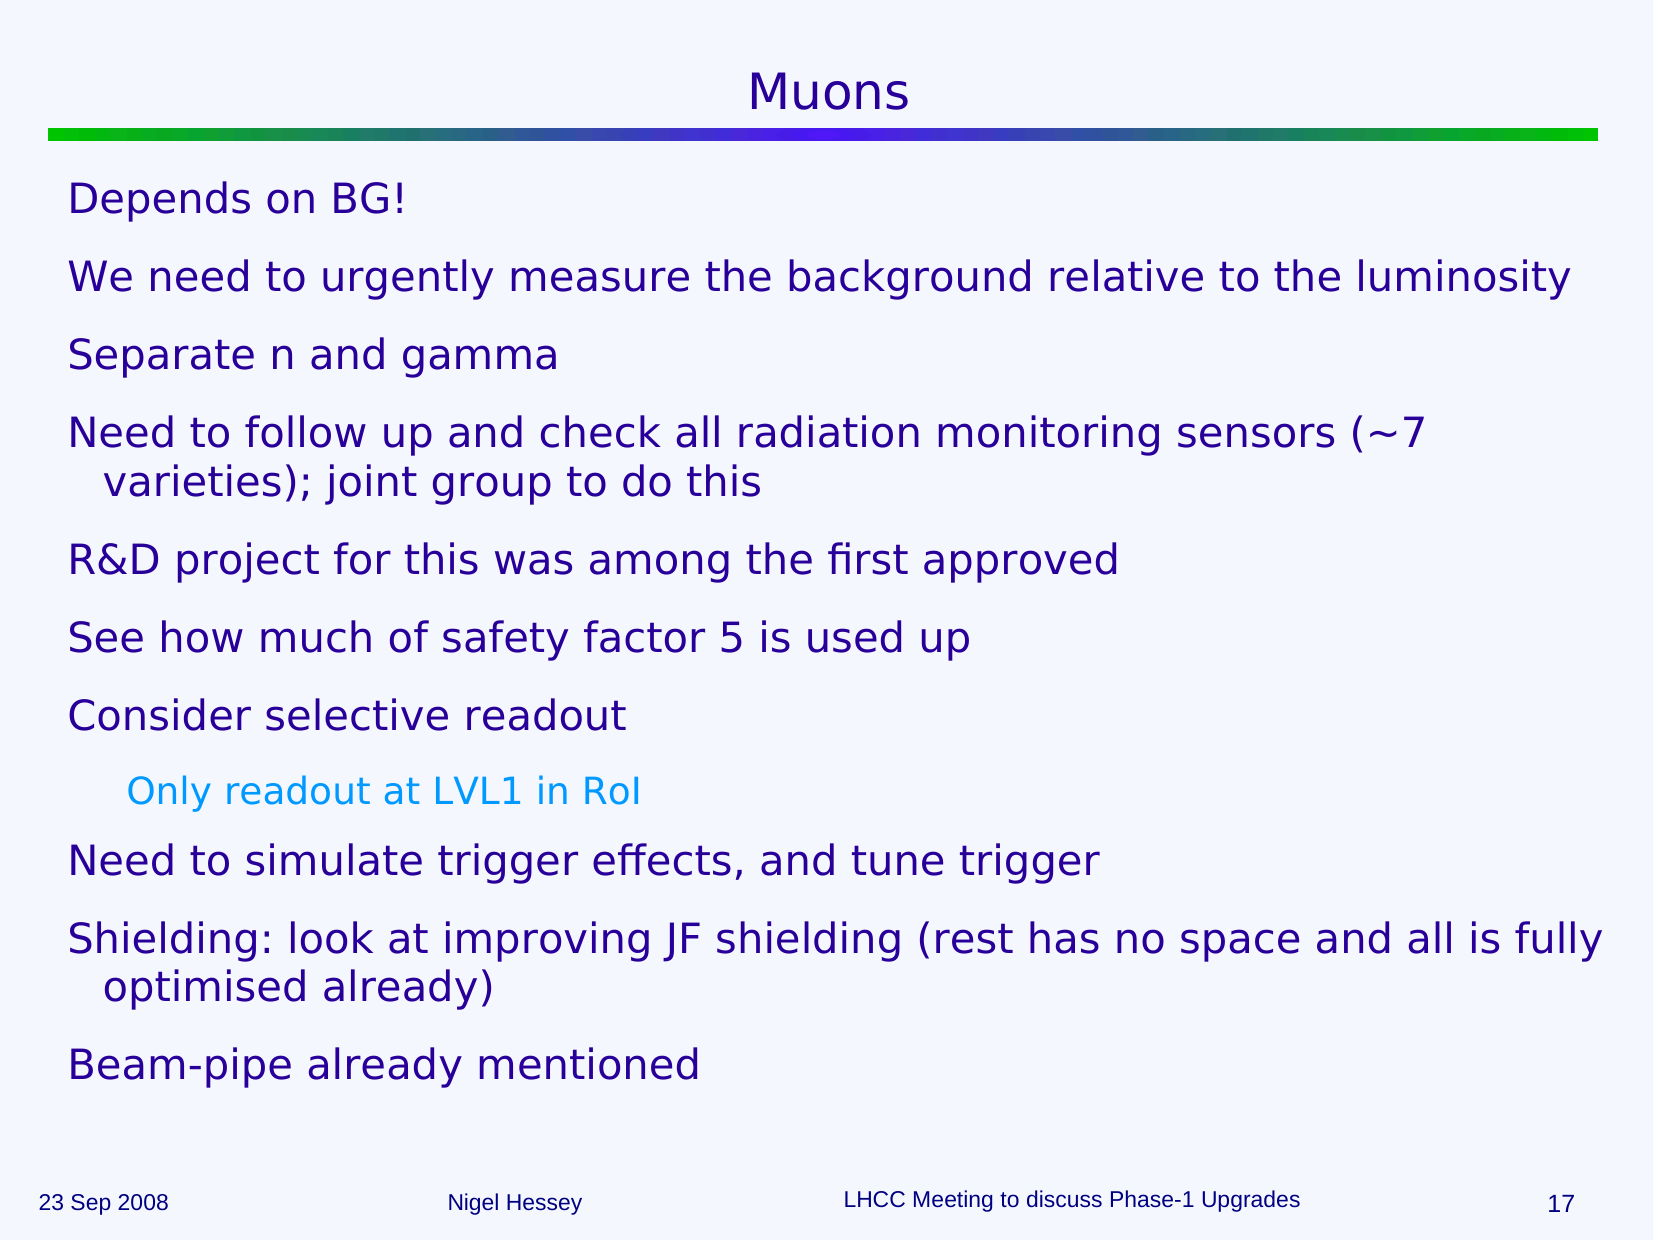

# Muons
Depends on BG!
We need to urgently measure the background relative to the luminosity
Separate n and gamma
Need to follow up and check all radiation monitoring sensors (~7 varieties); joint group to do this
R&D project for this was among the first approved
See how much of safety factor 5 is used up
Consider selective readout
Only readout at LVL1 in RoI
Need to simulate trigger effects, and tune trigger
Shielding: look at improving JF shielding (rest has no space and all is fully optimised already)
Beam-pipe already mentioned